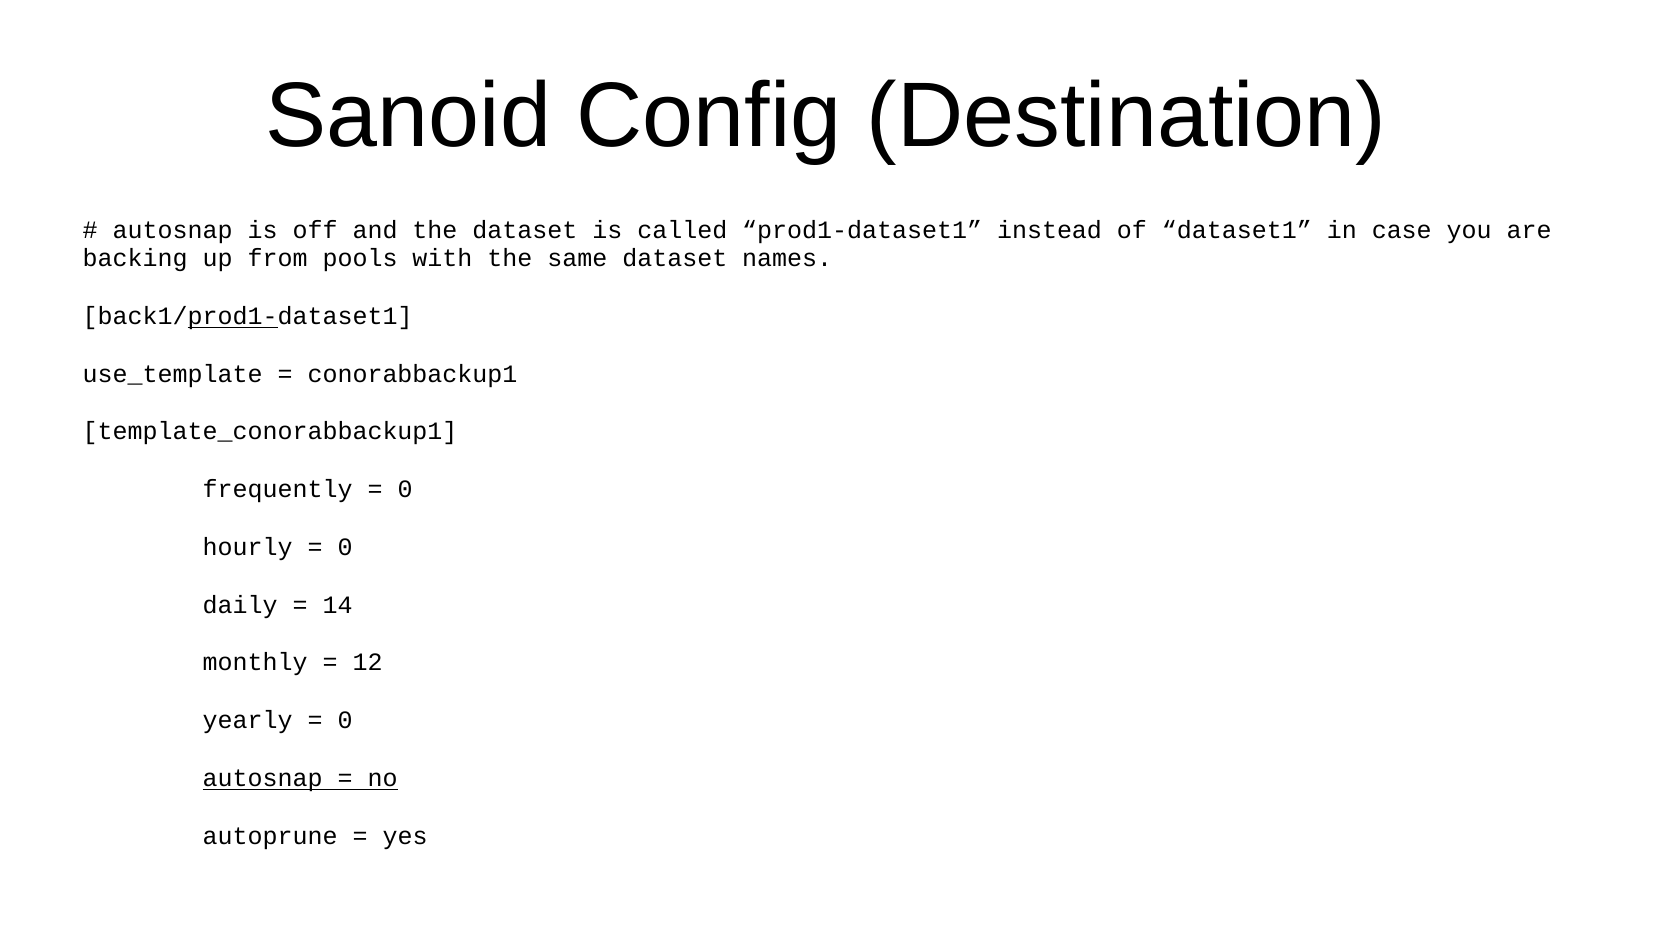

# Sanoid Config (Destination)
# autosnap is off and the dataset is called “prod1-dataset1” instead of “dataset1” in case you are backing up from pools with the same dataset names.
[back1/prod1-dataset1]
use_template = conorabbackup1
[template_conorabbackup1]
 frequently = 0
 hourly = 0
 daily = 14
 monthly = 12
 yearly = 0
 autosnap = no
 autoprune = yes